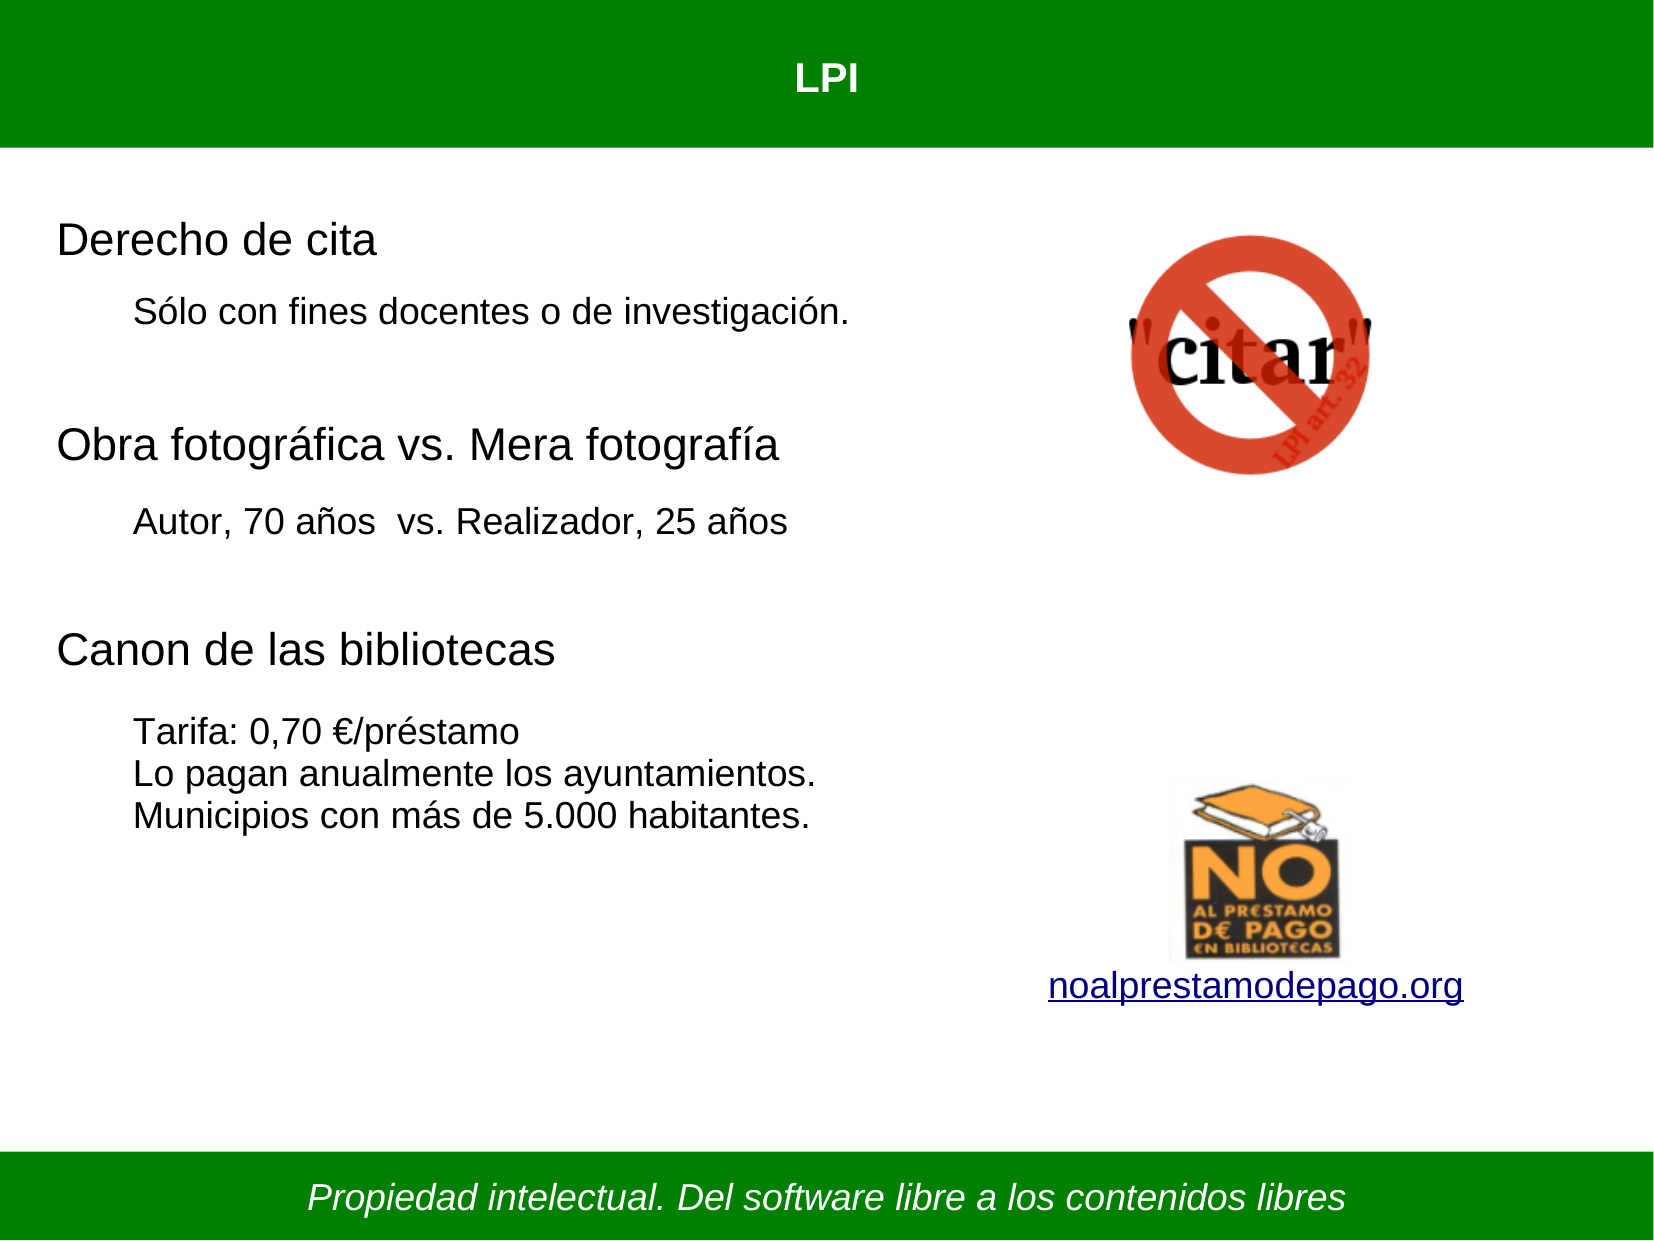

LPI
Derecho de cita
Obra fotográfica vs. Mera fotografía
Canon de las bibliotecas
Sólo con fines docentes o de investigación.
Autor, 70 años vs. Realizador, 25 años
Tarifa: 0,70 €/préstamo
Lo pagan anualmente los ayuntamientos.
Municipios con más de 5.000 habitantes.
noalprestamodepago.org
Propiedad intelectual. Del software libre a los contenidos libres